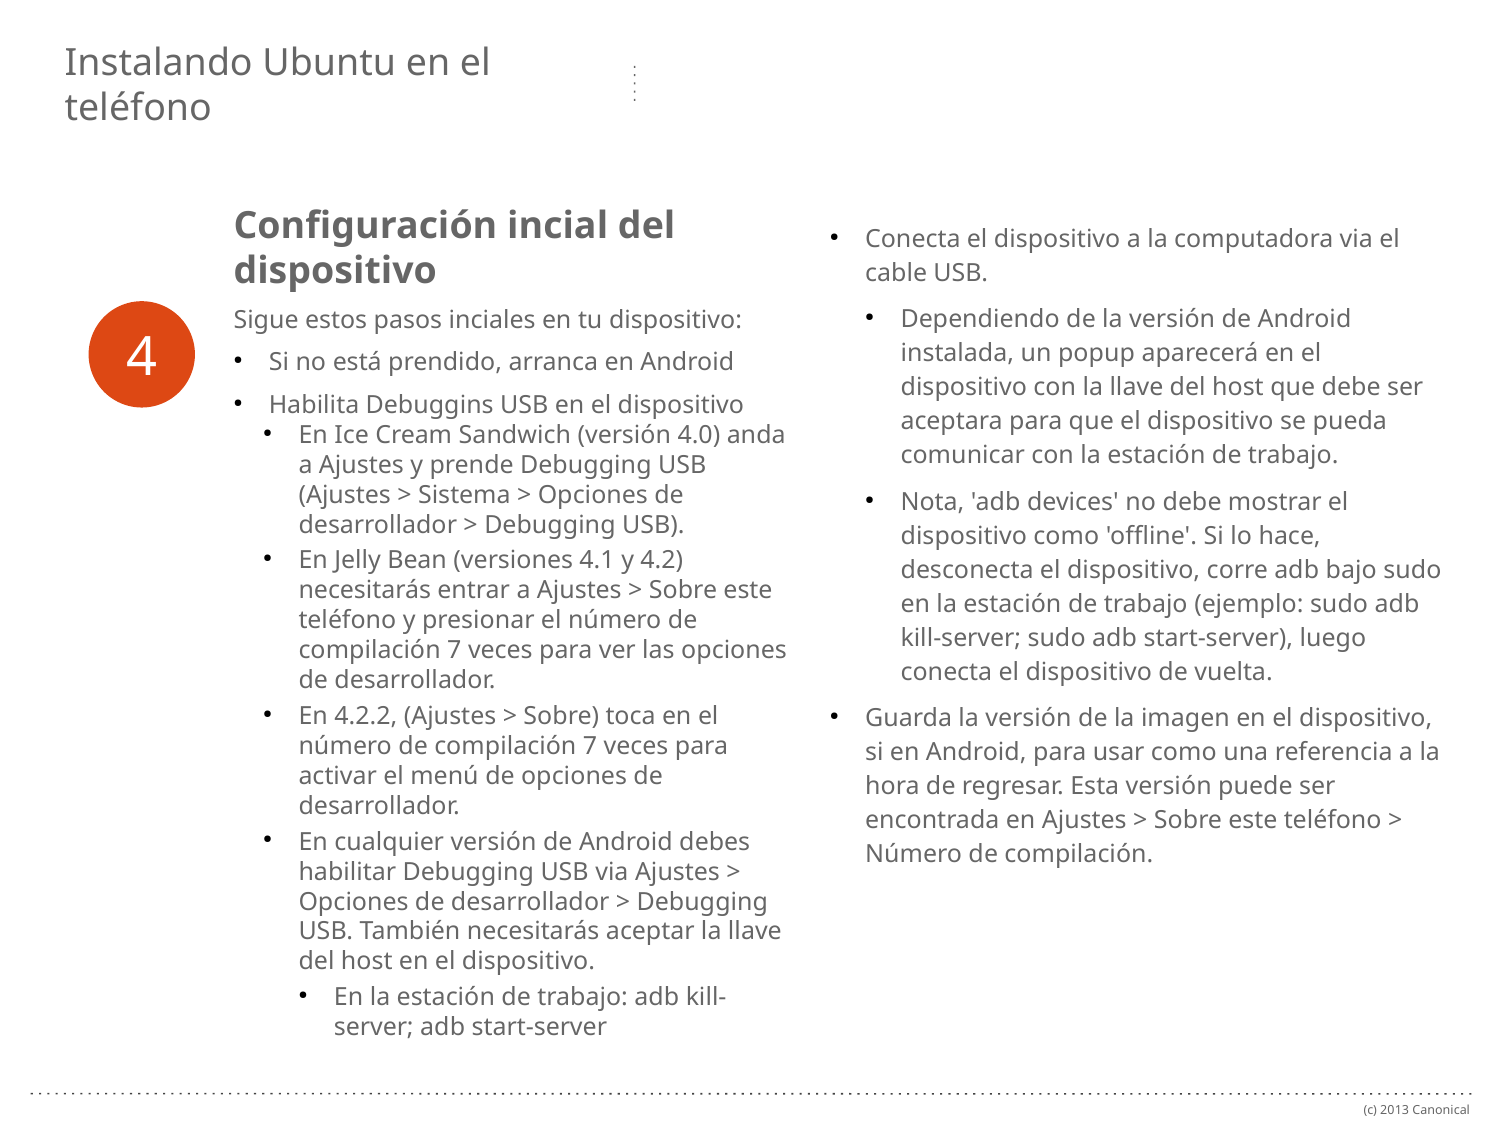

Instalando Ubuntu en el teléfono
Conecta el dispositivo a la computadora via el cable USB.
Dependiendo de la versión de Android instalada, un popup aparecerá en el dispositivo con la llave del host que debe ser aceptara para que el dispositivo se pueda comunicar con la estación de trabajo.
Nota, 'adb devices' no debe mostrar el dispositivo como 'offline'. Si lo hace, desconecta el dispositivo, corre adb bajo sudo en la estación de trabajo (ejemplo: sudo adb kill-server; sudo adb start-server), luego conecta el dispositivo de vuelta.
Guarda la versión de la imagen en el dispositivo, si en Android, para usar como una referencia a la hora de regresar. Esta versión puede ser encontrada en Ajustes > Sobre este teléfono > Número de compilación.
# Configuración incial del dispositivo
Sigue estos pasos inciales en tu dispositivo:
Si no está prendido, arranca en Android
Habilita Debuggins USB en el dispositivo
En Ice Cream Sandwich (versión 4.0) anda a Ajustes y prende Debugging USB (Ajustes > Sistema > Opciones de desarrollador > Debugging USB).
En Jelly Bean (versiones 4.1 y 4.2) necesitarás entrar a Ajustes > Sobre este teléfono y presionar el número de compilación 7 veces para ver las opciones de desarrollador.
En 4.2.2, (Ajustes > Sobre) toca en el número de compilación 7 veces para activar el menú de opciones de desarrollador.
En cualquier versión de Android debes habilitar Debugging USB via Ajustes > Opciones de desarrollador > Debugging USB. También necesitarás aceptar la llave del host en el dispositivo.
En la estación de trabajo: adb kill-server; adb start-server
4
(c) 2013 Canonical